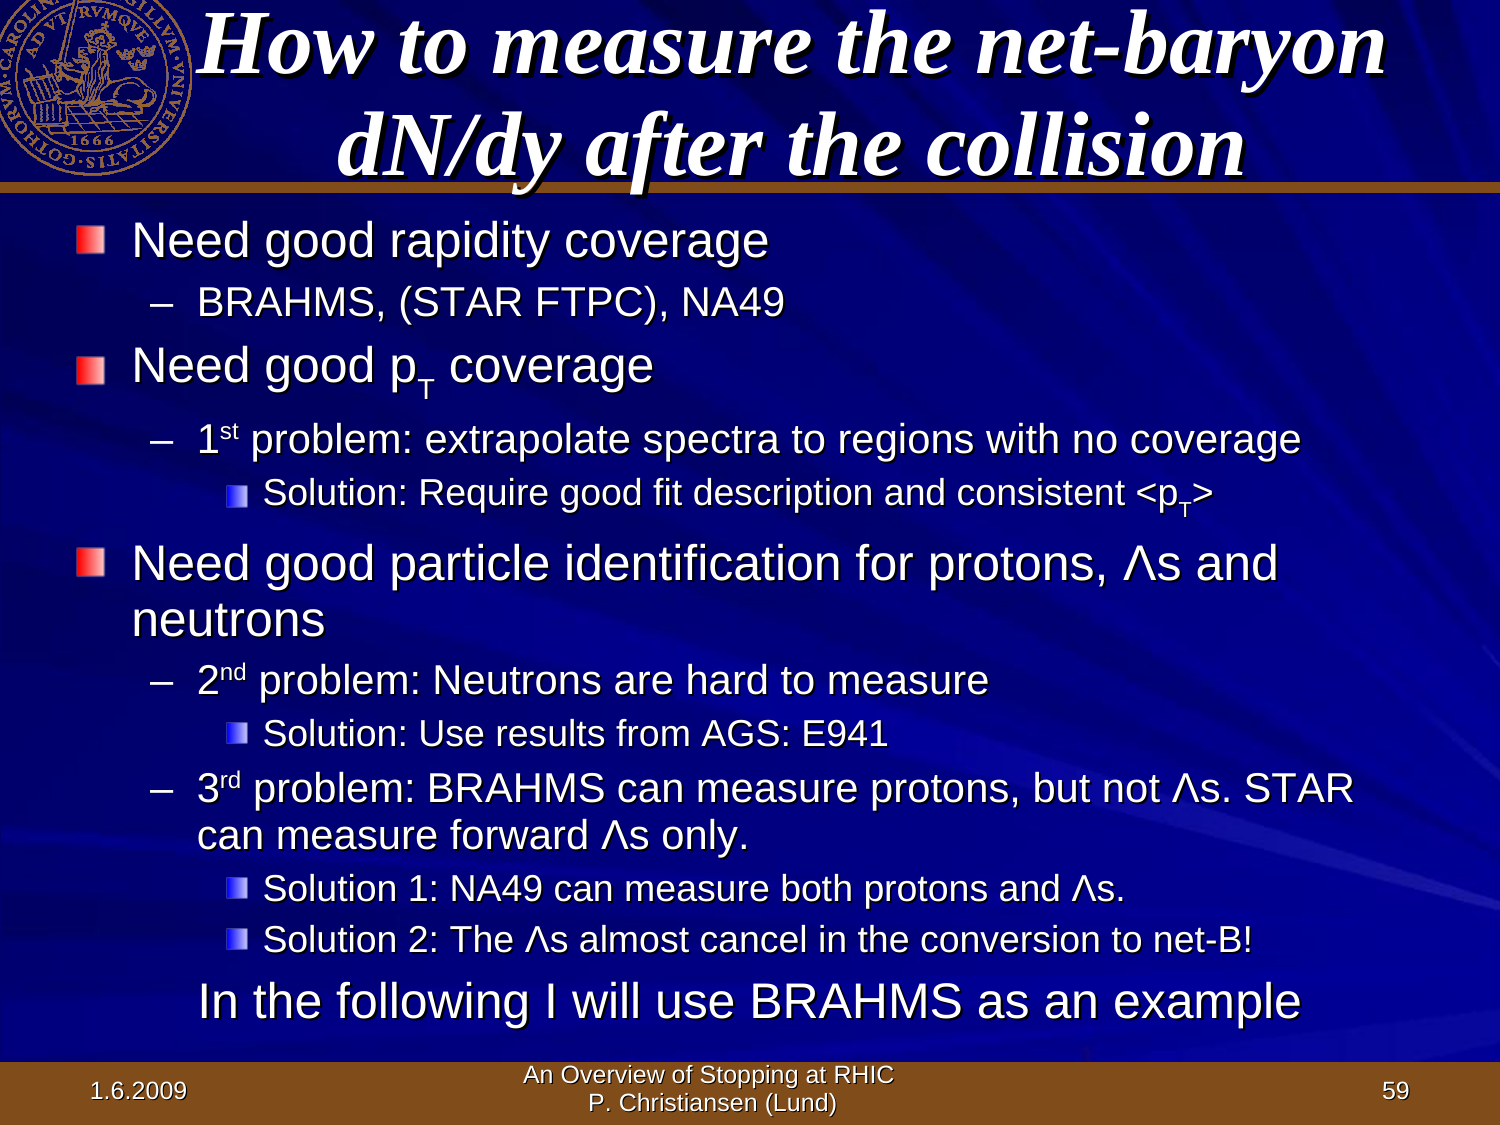

# How to measure the net-baryon dN/dy after the collision
Need good rapidity coverage
BRAHMS, (STAR FTPC), NA49
Need good pT coverage
1st problem: extrapolate spectra to regions with no coverage
Solution: Require good fit description and consistent <pT>
Need good particle identification for protons, Λs and neutrons
2nd problem: Neutrons are hard to measure
Solution: Use results from AGS: E941
3rd problem: BRAHMS can measure protons, but not Λs. STAR can measure forward Λs only.
Solution 1: NA49 can measure both protons and Λs.
Solution 2: The Λs almost cancel in the conversion to net-B!
In the following I will use BRAHMS as an example
59